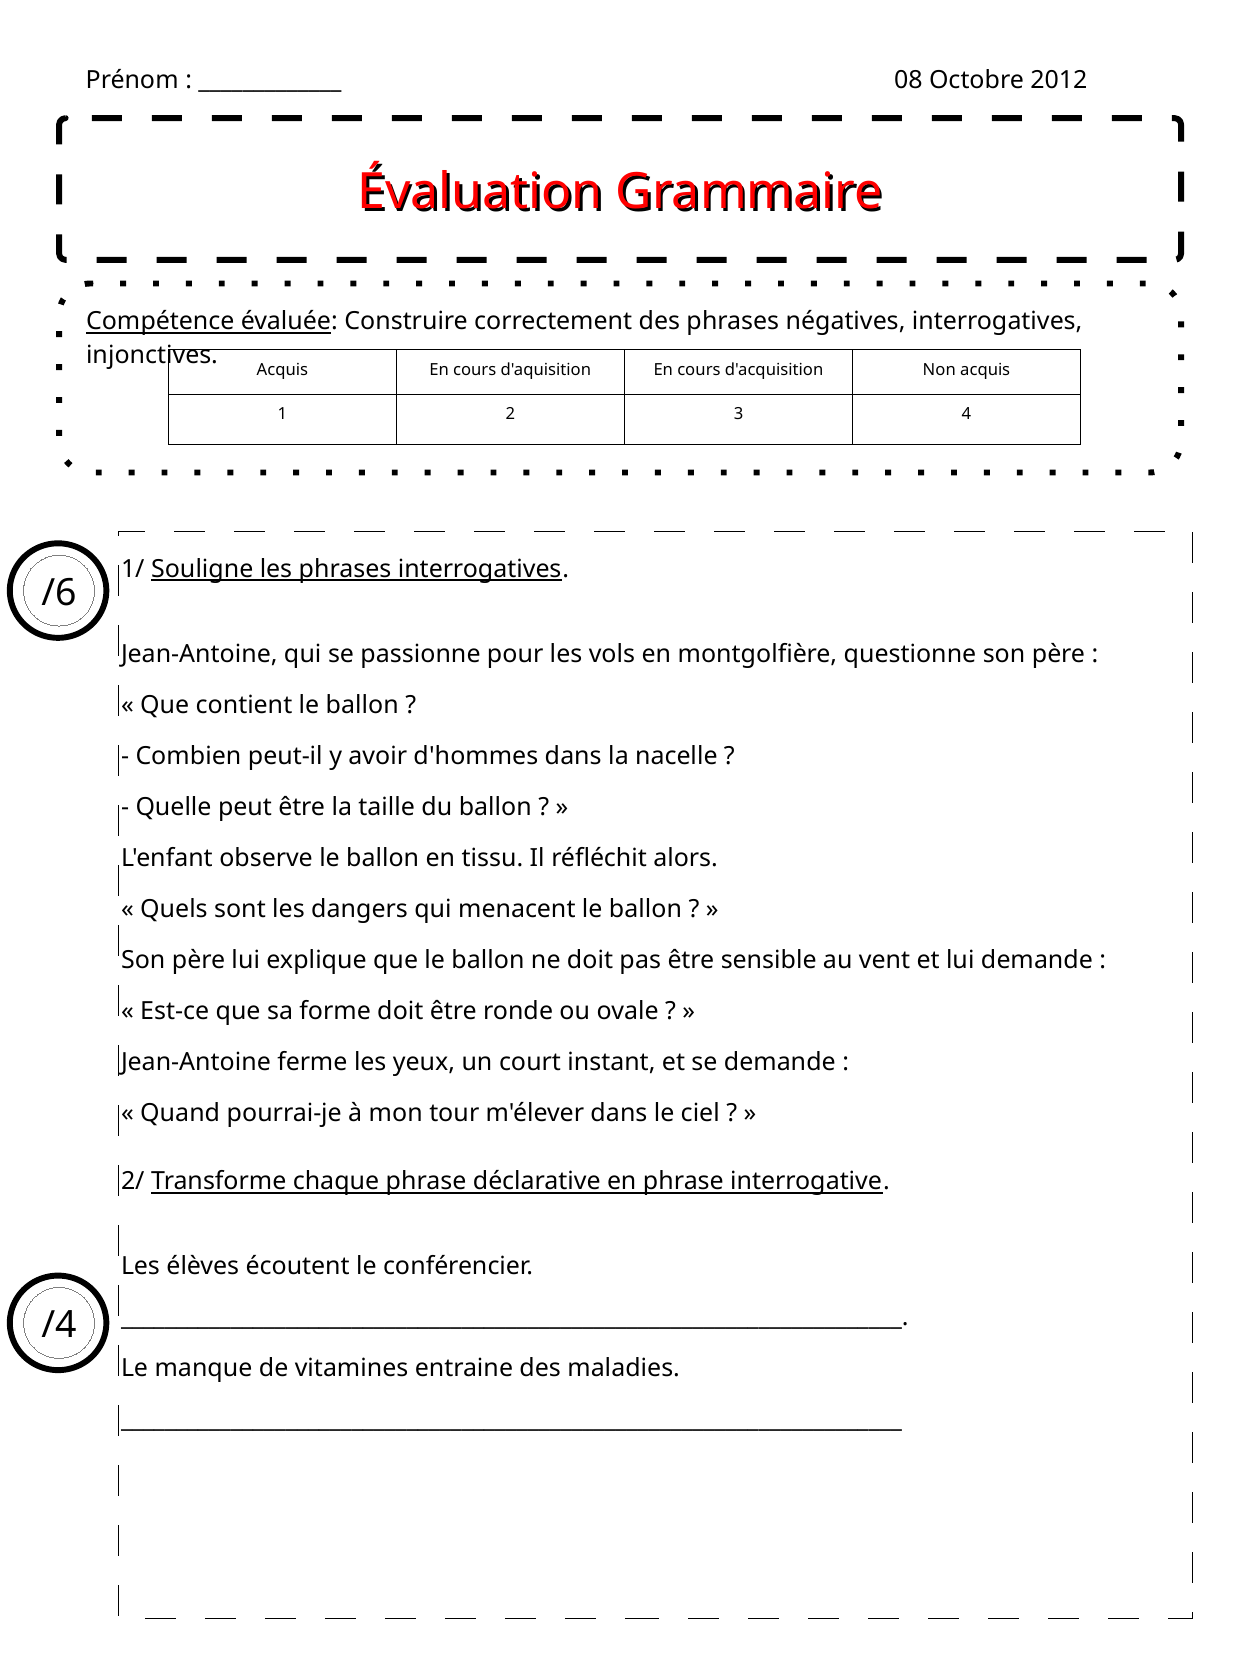

Prénom : _____________ 08 Octobre 2012
Évaluation Grammaire
Compétence évaluée: Construire correctement des phrases négatives, interrogatives, injonctives.
| Acquis | En cours d'aquisition | En cours d'acquisition | Non acquis |
| --- | --- | --- | --- |
| 1 | 2 | 3 | 4 |
1/ Souligne les phrases interrogatives.
Jean-Antoine, qui se passionne pour les vols en montgolfière, questionne son père :
« Que contient le ballon ?
- Combien peut-il y avoir d'hommes dans la nacelle ?
- Quelle peut être la taille du ballon ? »
L'enfant observe le ballon en tissu. Il réfléchit alors.
« Quels sont les dangers qui menacent le ballon ? »
Son père lui explique que le ballon ne doit pas être sensible au vent et lui demande :
« Est-ce que sa forme doit être ronde ou ovale ? »
Jean-Antoine ferme les yeux, un court instant, et se demande :
« Quand pourrai-je à mon tour m'élever dans le ciel ? »
2/ Transforme chaque phrase déclarative en phrase interrogative.
Les élèves écoutent le conférencier.
_______________________________________________________________________.
Le manque de vitamines entraine des maladies.
_______________________________________________________________________
/6
/4